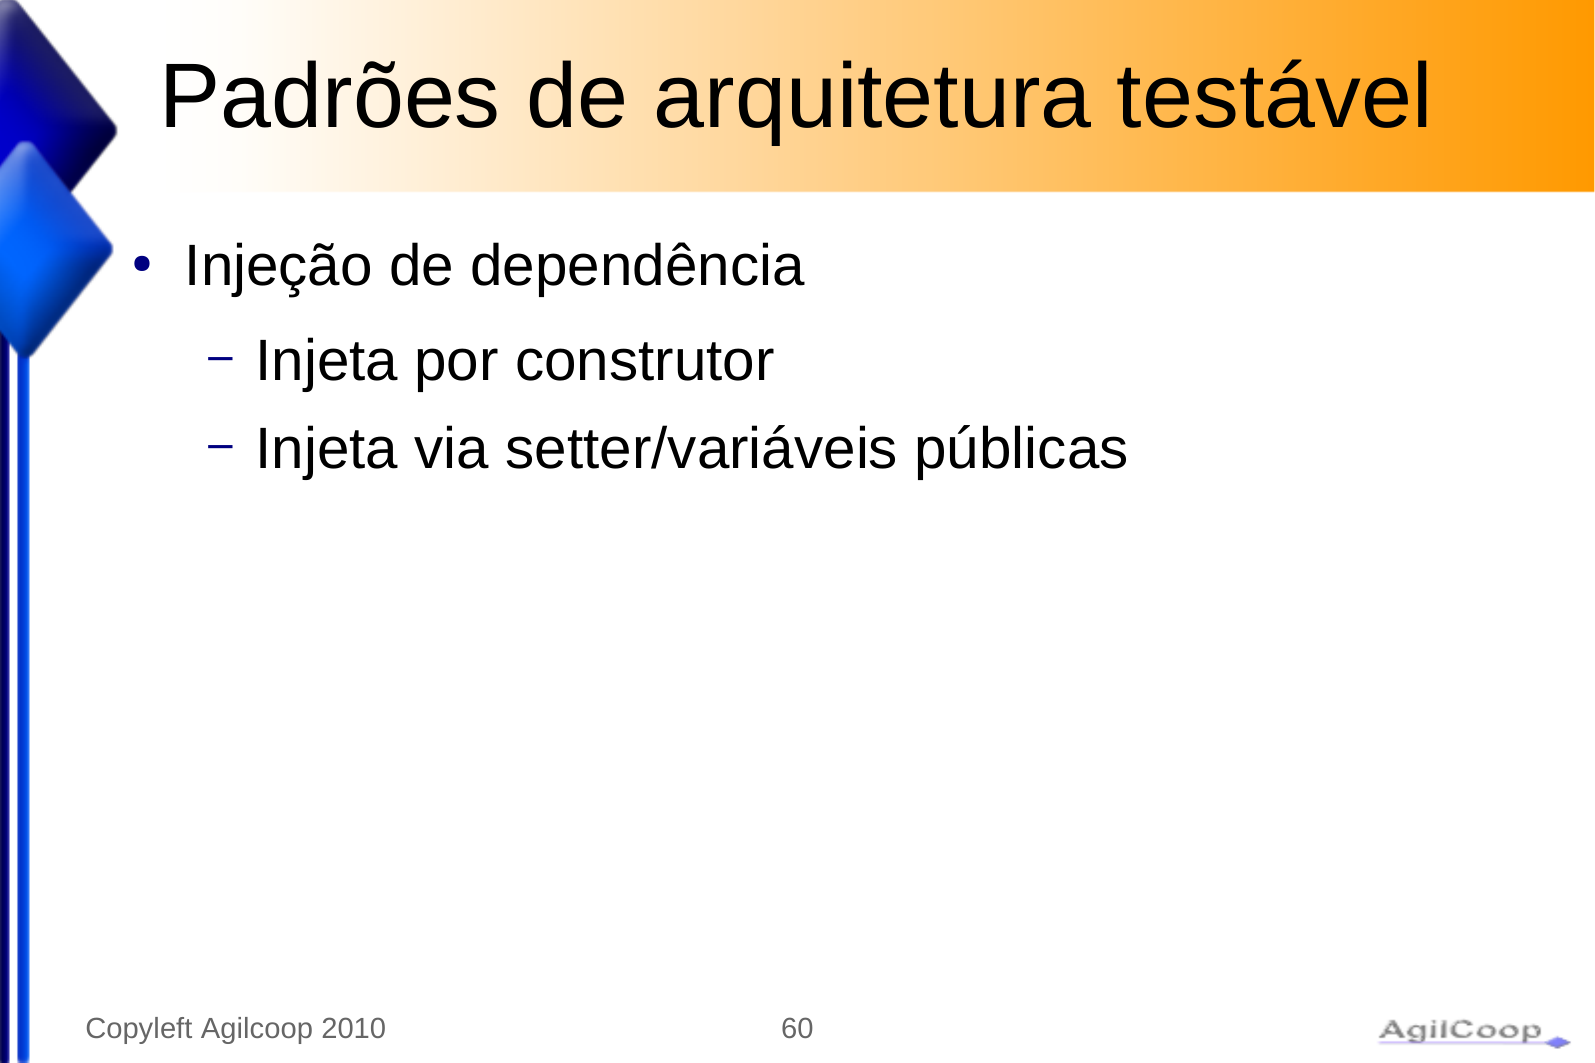

# Padrões de arquitetura testável
Injeção de dependência
Injeta por construtor
Injeta via setter/variáveis públicas
Copyleft Agilcoop 2010
60